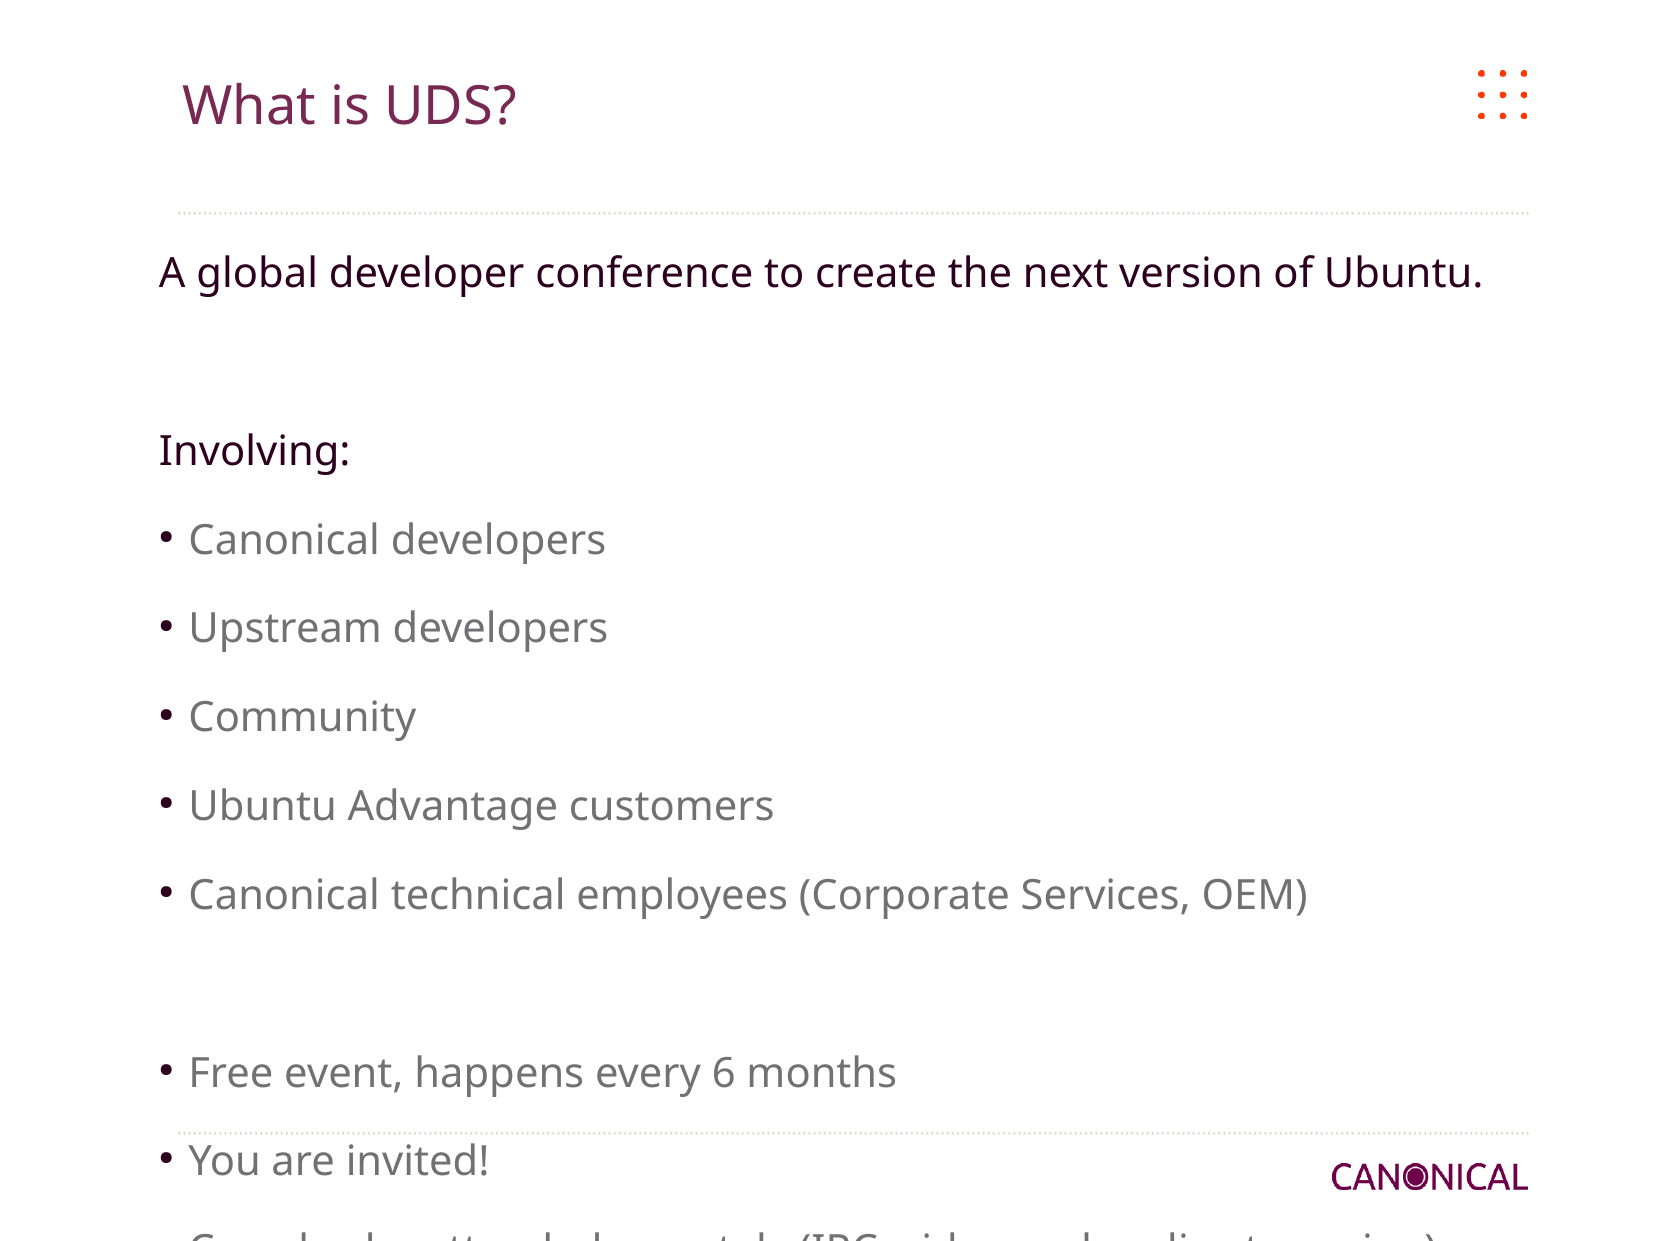

What is UDS?
A global developer conference to create the next version of Ubuntu.
Involving:
Canonical developers
Upstream developers
Community
Ubuntu Advantage customers
Canonical technical employees (Corporate Services, OEM)
Free event, happens every 6 months
You are invited!
Can also be attended remotely (IRC, video and audio streaming)